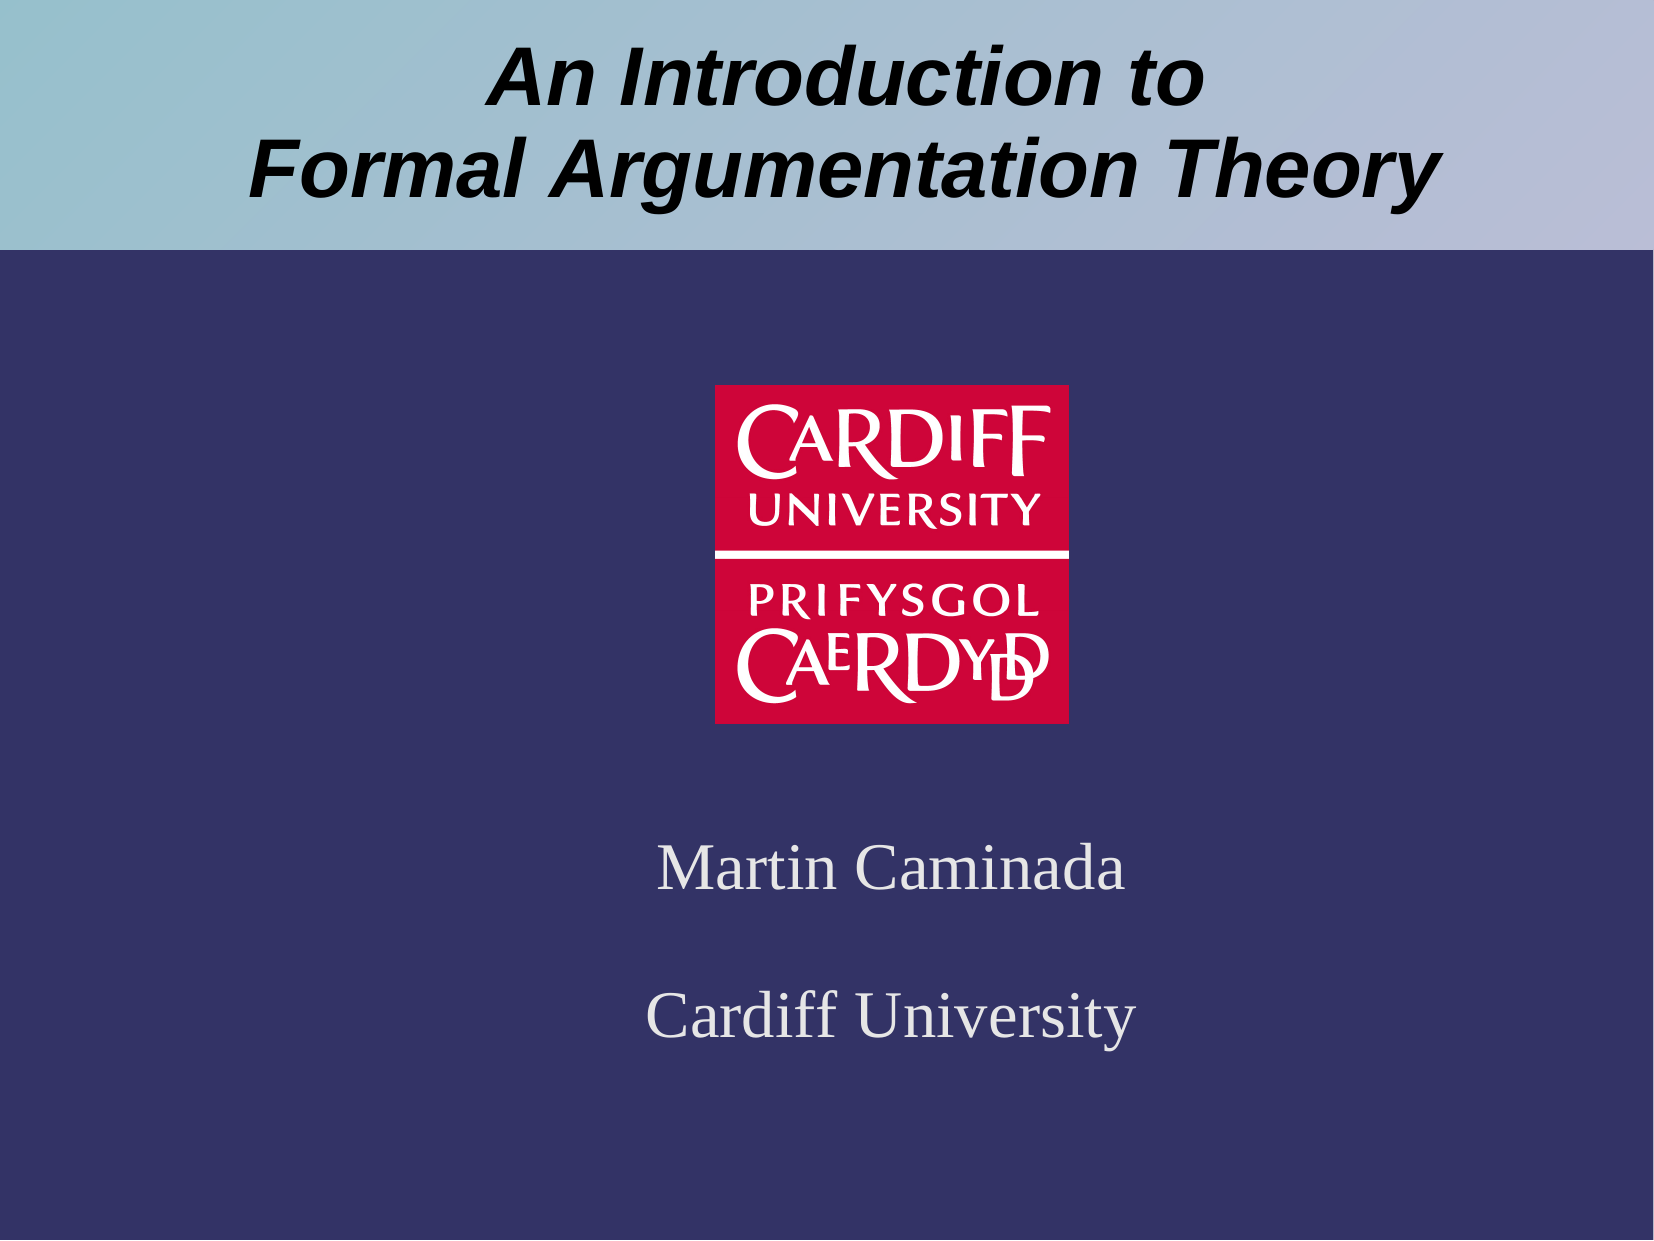

# An Introduction to Formal Argumentation Theory
Martin Caminada
Cardiff University